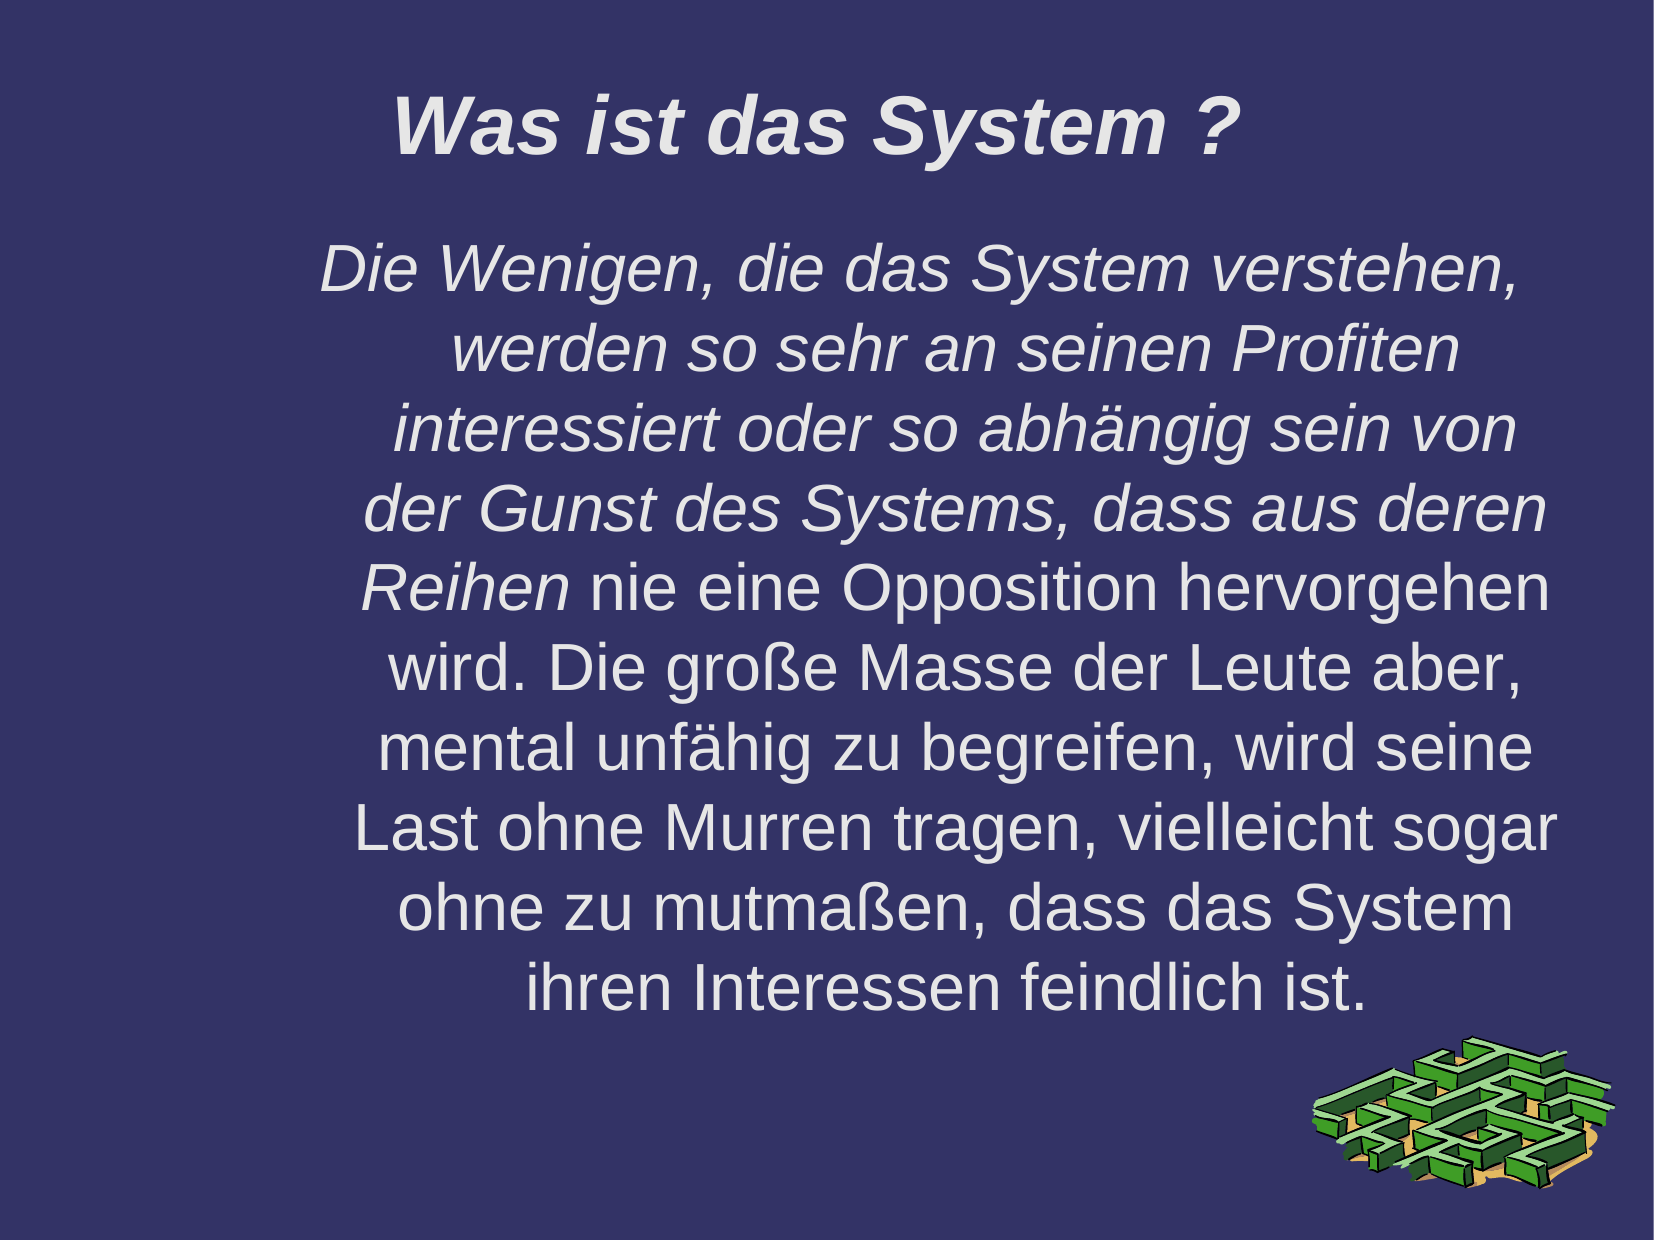

# Was ist das System ?
Die Wenigen, die das System verstehen, werden so sehr an seinen Profiten interessiert oder so abhängig sein von der Gunst des Systems, dass aus deren Reihen nie eine Opposition hervorgehen wird. Die große Masse der Leute aber, mental unfähig zu begreifen, wird seine Last ohne Murren tragen, vielleicht sogar ohne zu mutmaßen, dass das System ihren Interessen feindlich ist.